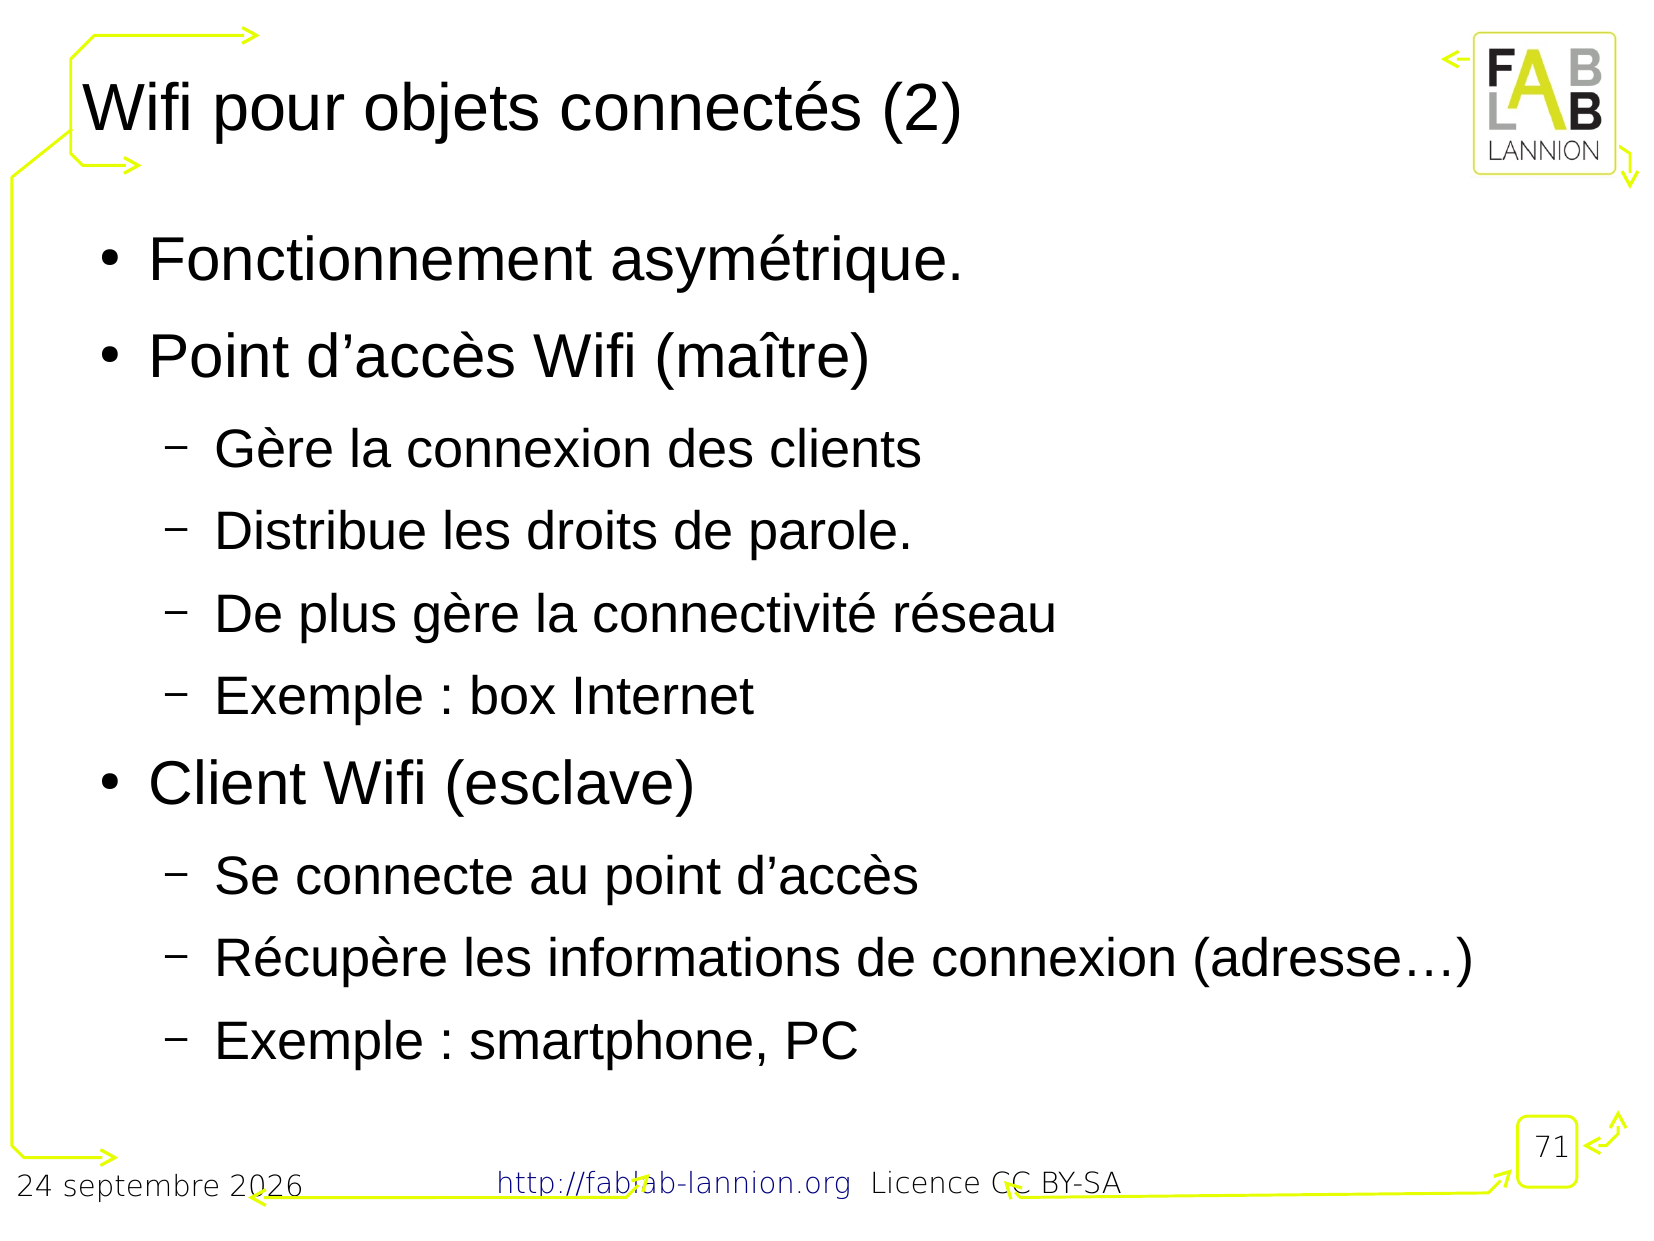

# Wifi pour objets connectés (2)
Fonctionnement asymétrique.
Point d’accès Wifi (maître)
Gère la connexion des clients
Distribue les droits de parole.
De plus gère la connectivité réseau
Exemple : box Internet
Client Wifi (esclave)
Se connecte au point d’accès
Récupère les informations de connexion (adresse…)
Exemple : smartphone, PC
71